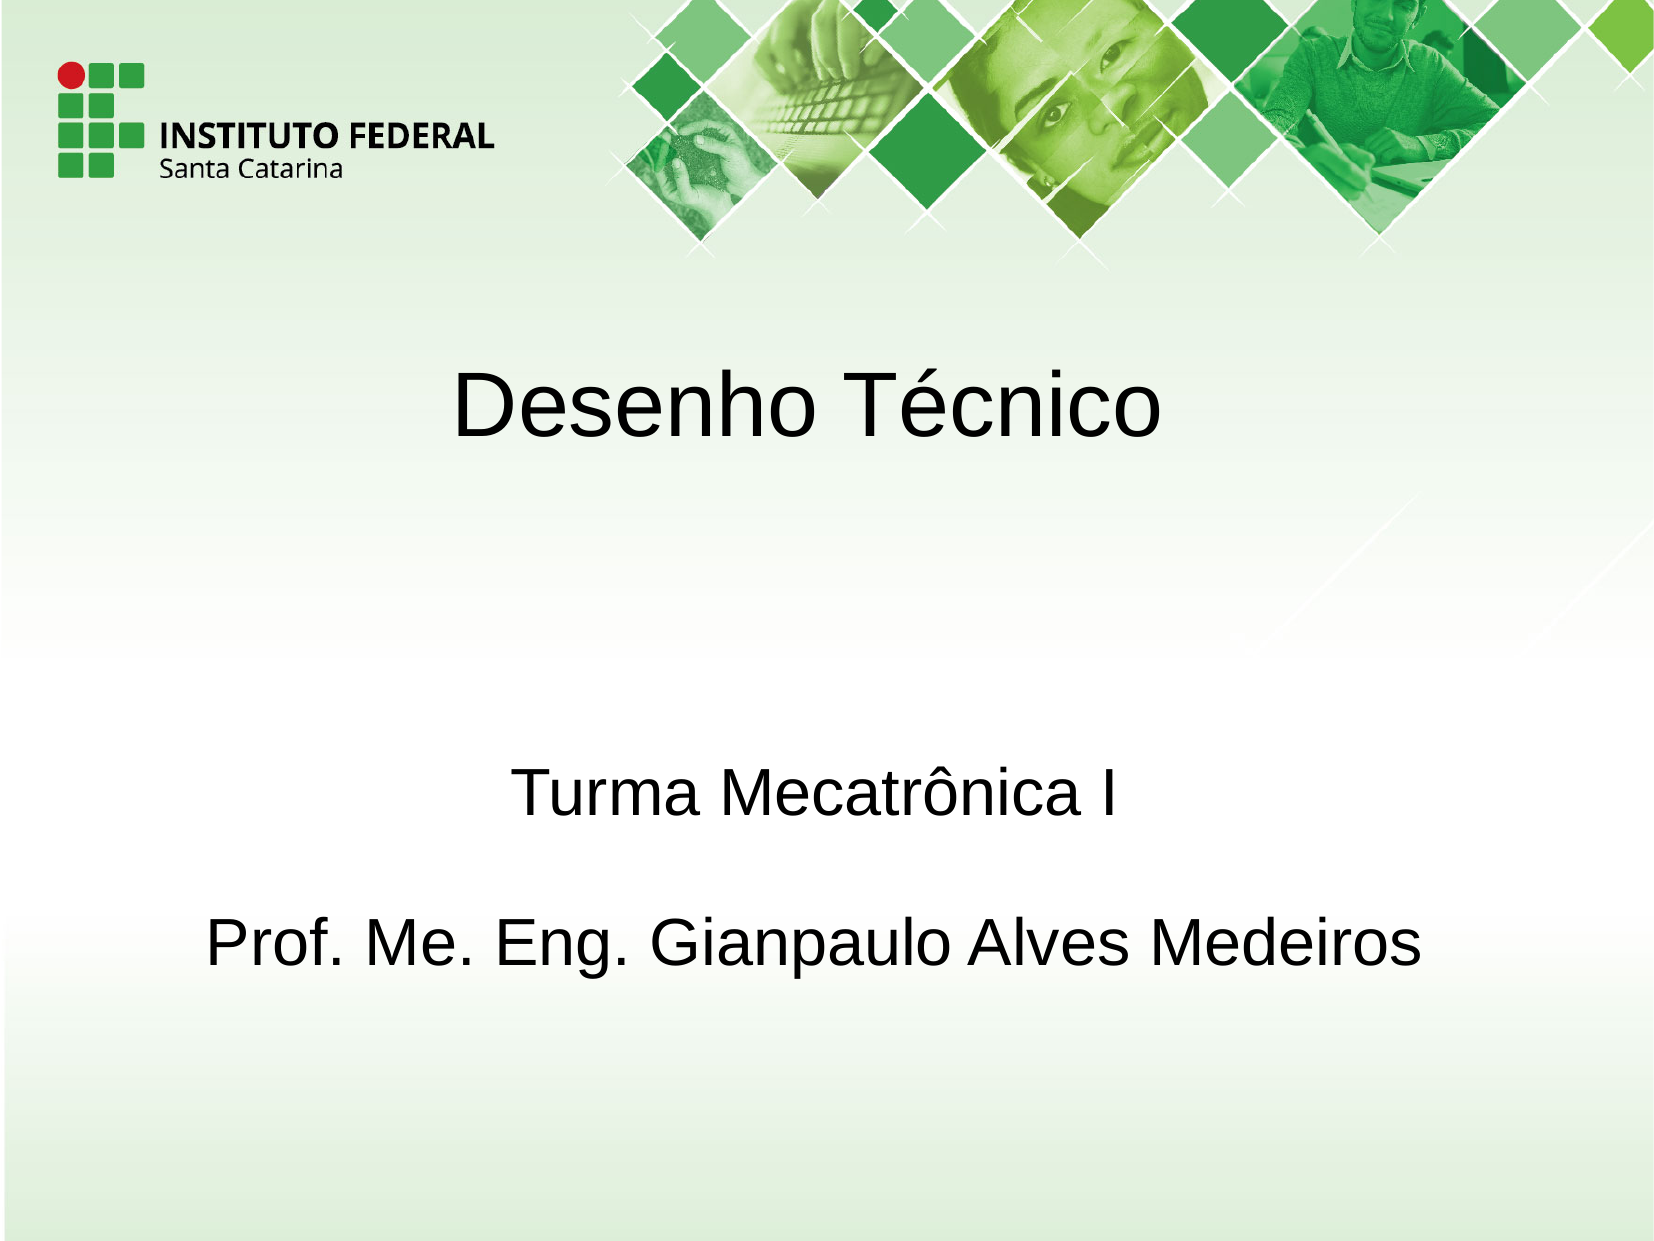

# Desenho Técnico
Turma Mecatrônica I
Prof. Me. Eng. Gianpaulo Alves Medeiros